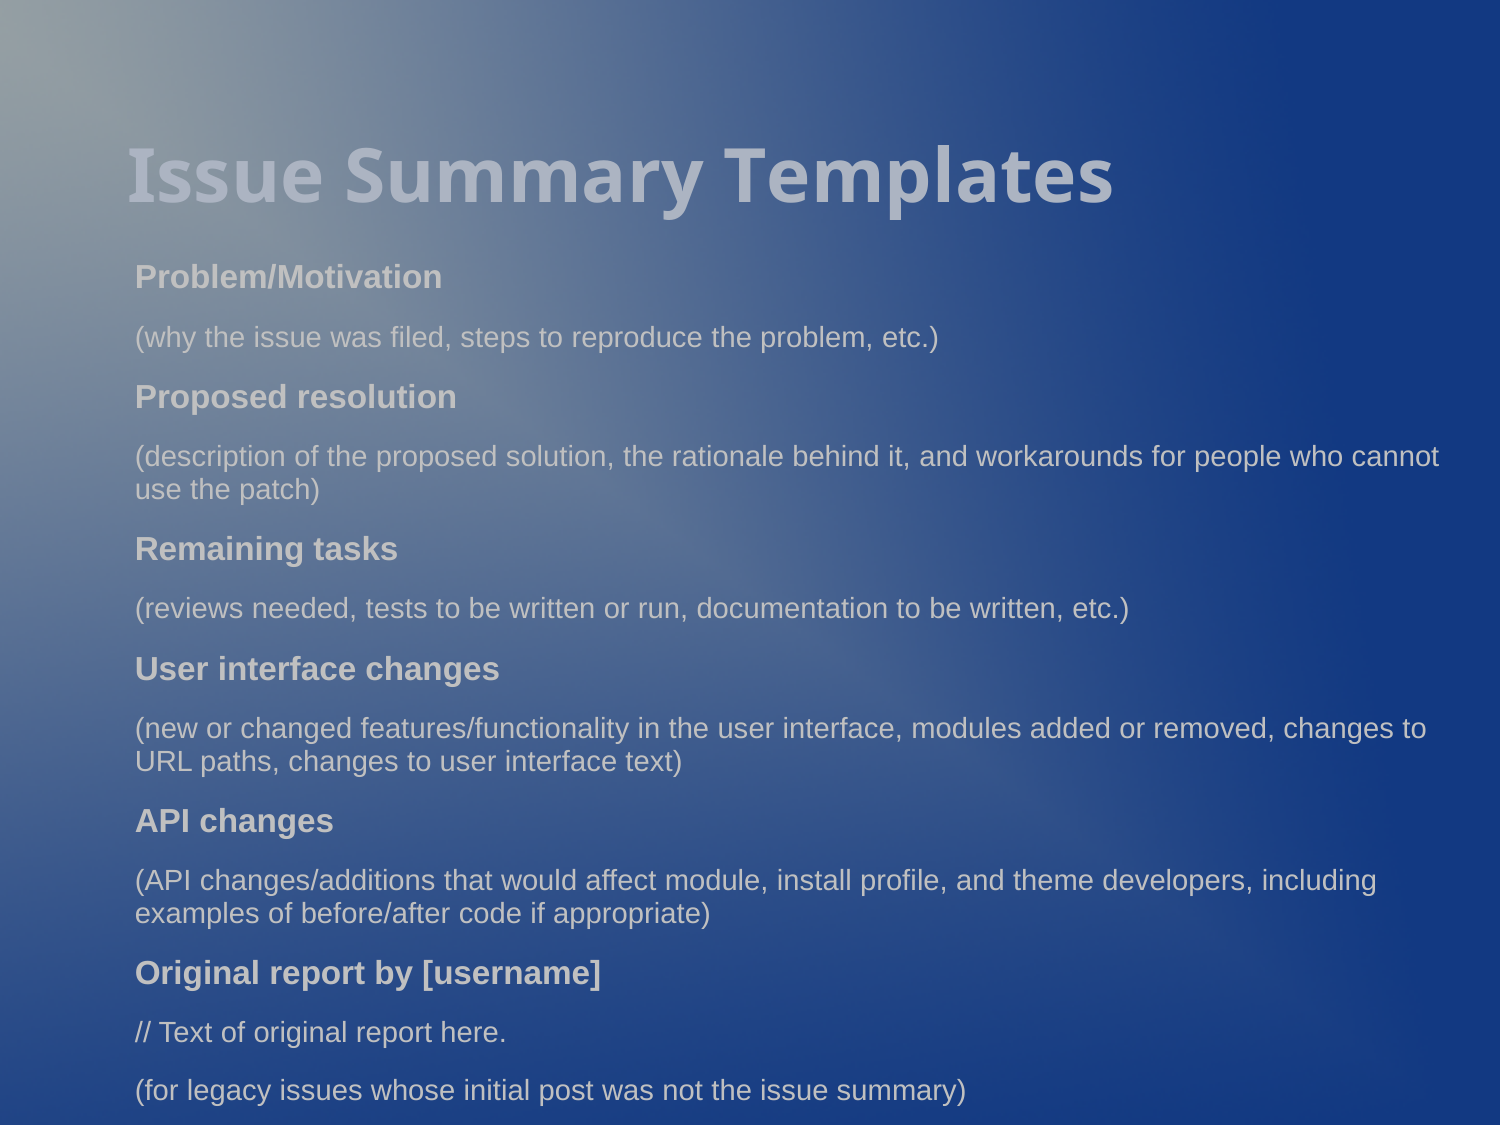

# Issue Summary Templates
Problem/Motivation
(why the issue was filed, steps to reproduce the problem, etc.)
Proposed resolution
(description of the proposed solution, the rationale behind it, and workarounds for people who cannot use the patch)
Remaining tasks
(reviews needed, tests to be written or run, documentation to be written, etc.)
User interface changes
(new or changed features/functionality in the user interface, modules added or removed, changes to URL paths, changes to user interface text)
API changes
(API changes/additions that would affect module, install profile, and theme developers, including examples of before/after code if appropriate)
Original report by [username]
// Text of original report here.
(for legacy issues whose initial post was not the issue summary)